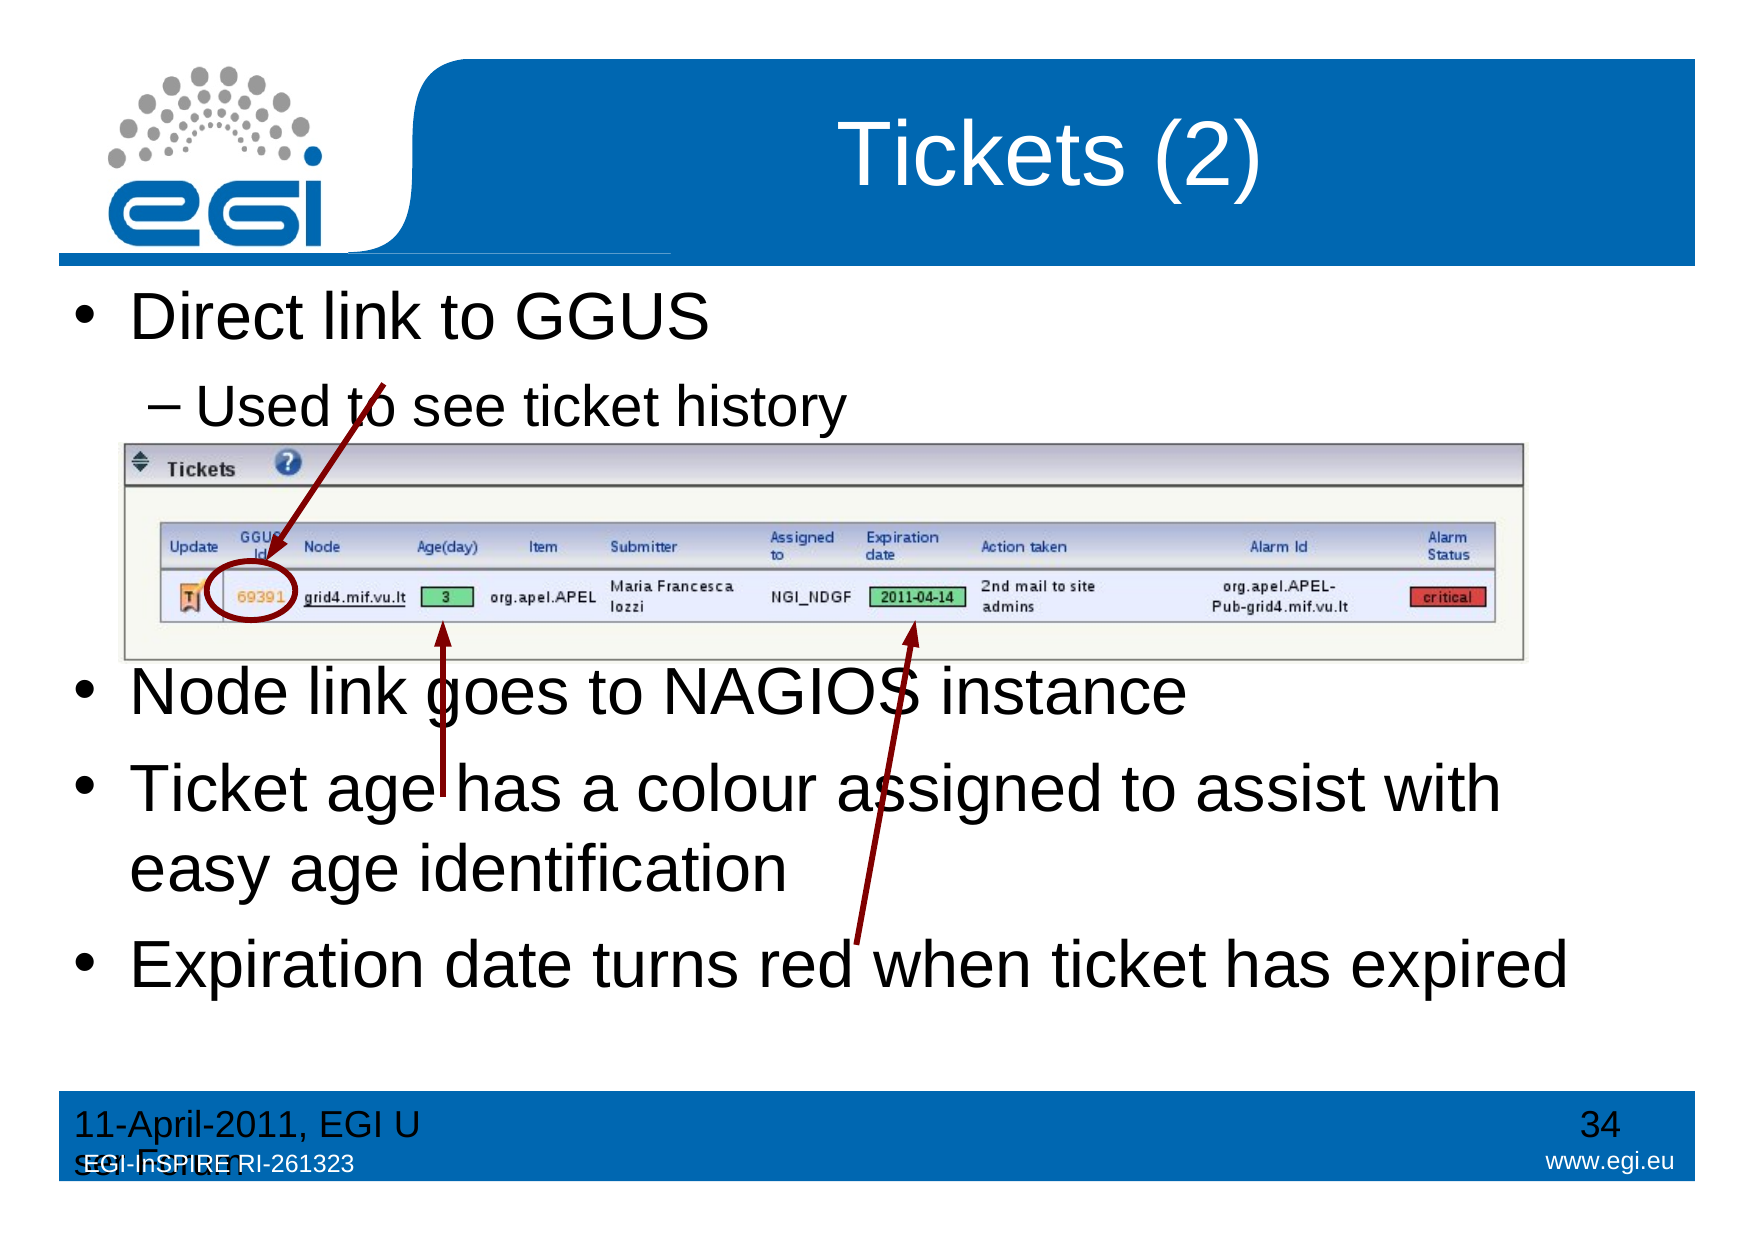

# Tickets (2)
Direct link to GGUS
Used to see ticket history
Node link goes to NAGIOS instance
Ticket age has a colour assigned to assist with easy age identification
Expiration date turns red when ticket has expired
11-April-2011, EGI User Forum
34
Training Guide